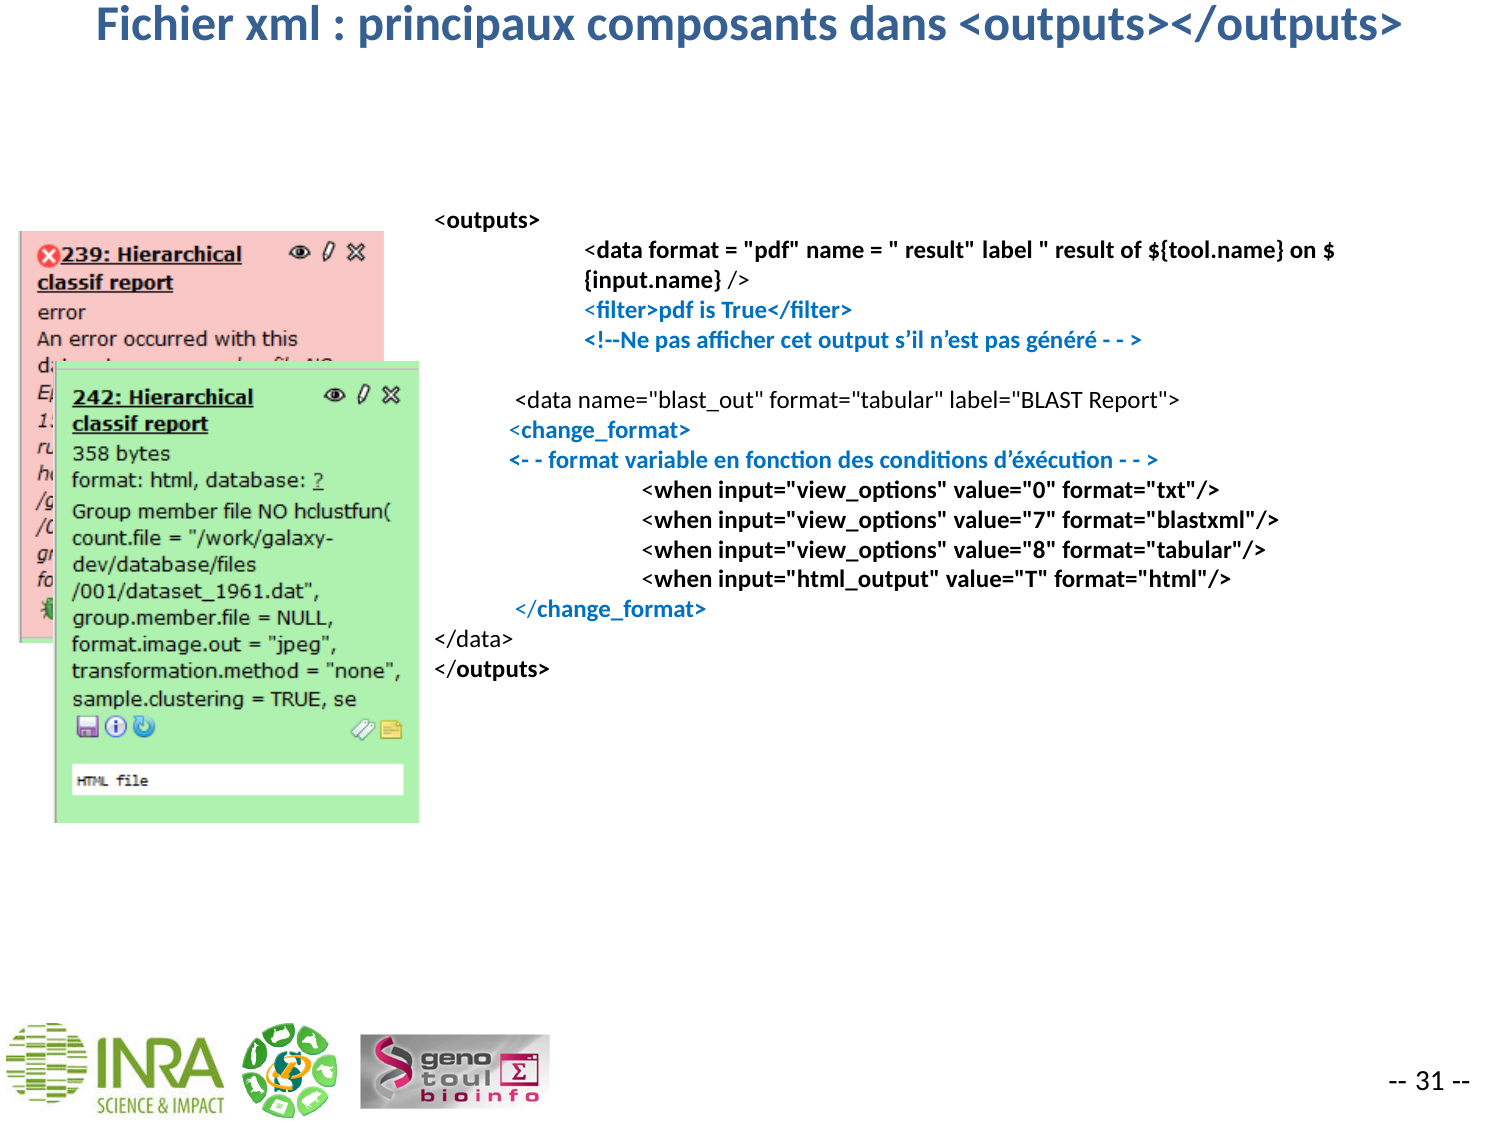

Fichier xml : principaux composants dans <outputs></outputs>
<outputs>
<data format = "pdf" name = " result" label " result of ${tool.name} on ${input.name} />
<filter>pdf is True</filter>
<!--Ne pas afficher cet output s’il n’est pas généré - - >
 <data name="blast_out" format="tabular" label="BLAST Report">
 <change_format>
 <- - format variable en fonction des conditions d’éxécution - - >
 <when input="view_options" value="0" format="txt"/>
 <when input="view_options" value="7" format="blastxml"/>
 <when input="view_options" value="8" format="tabular"/>
 <when input="html_output" value="T" format="html"/>
 </change_format>
</data>
</outputs>